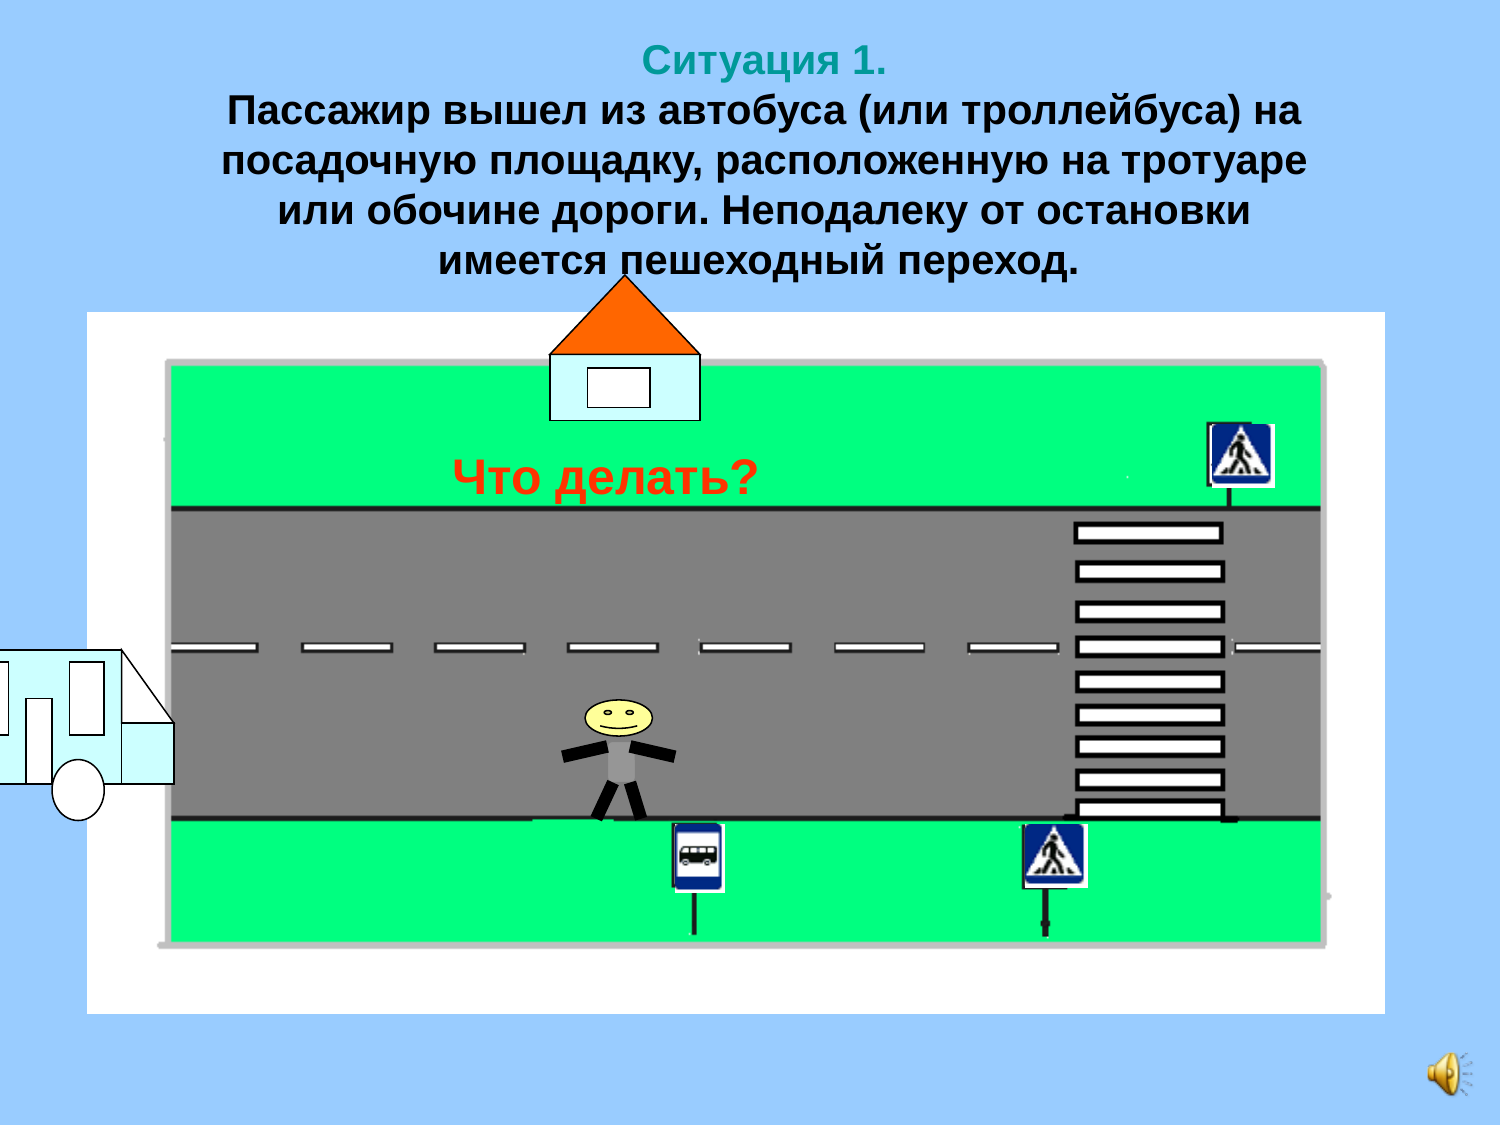

Ситуация 1.
 Пассажир вышел из автобуса (или троллейбуса) на
посадочную площадку, расположенную на тротуаре
 или обочине дороги. Неподалеку от остановки
имеется пешеходный переход.
Что делать?